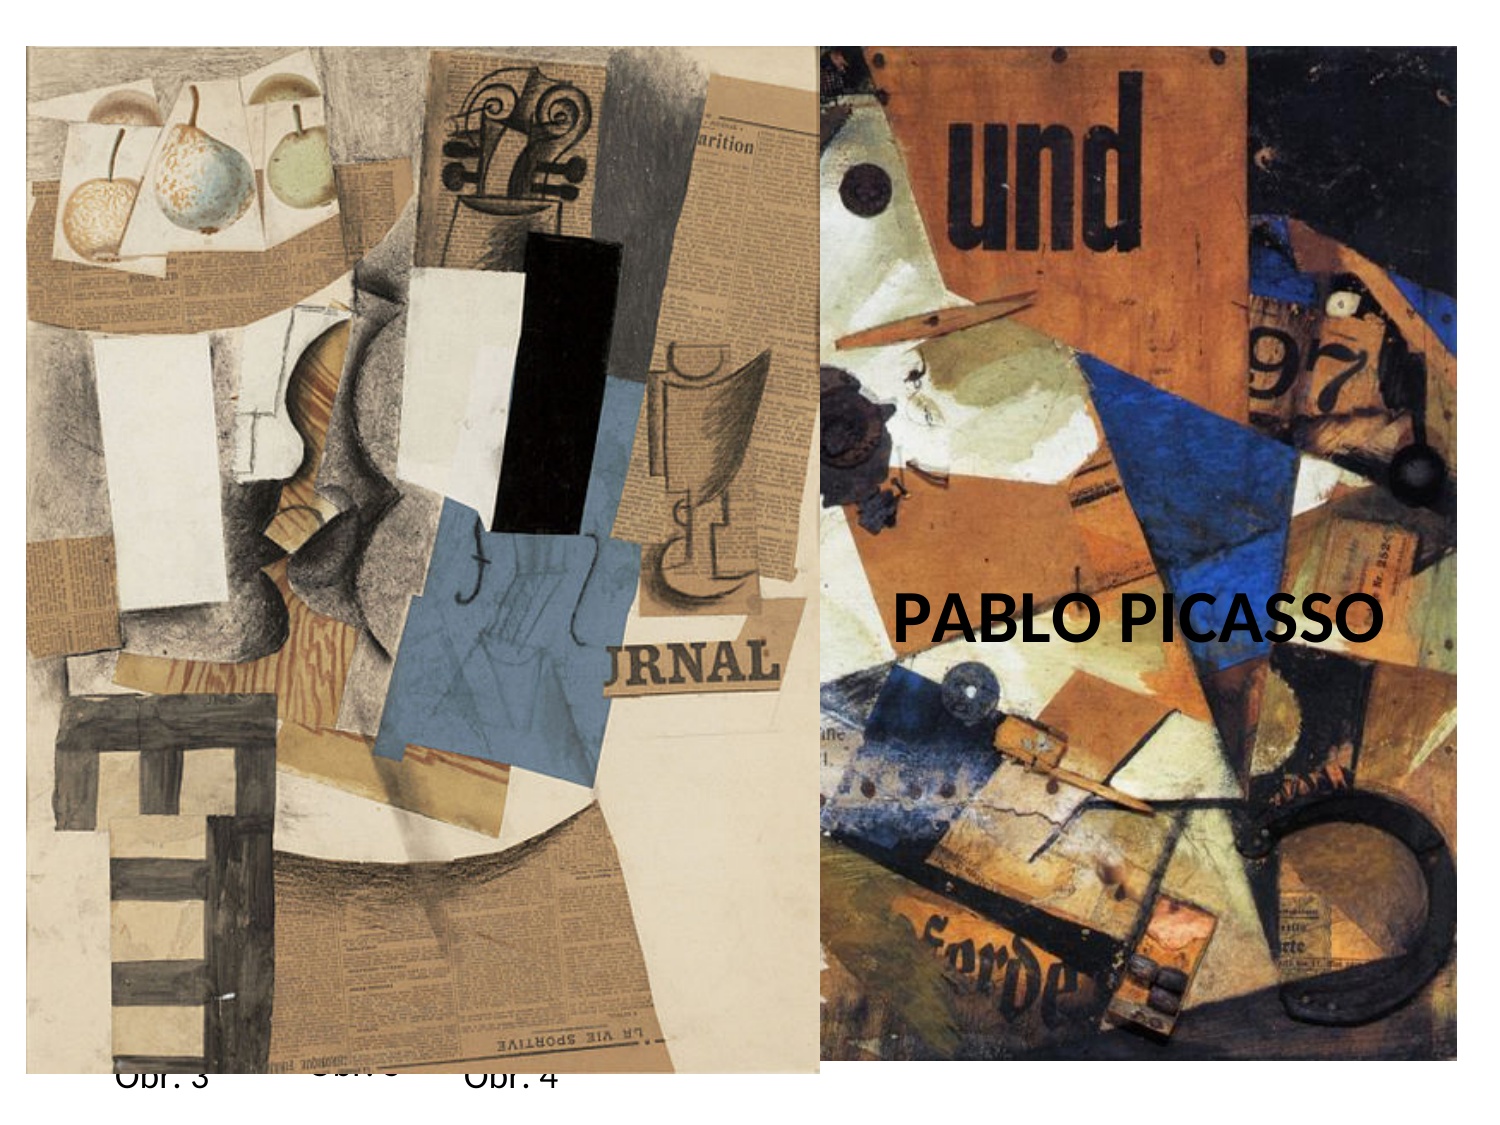

# UKÁZKY
Majid Farahani
Kurt Schwitters
PABLO PICASSO
Obr. 5
Obr. 3
Obr. 4